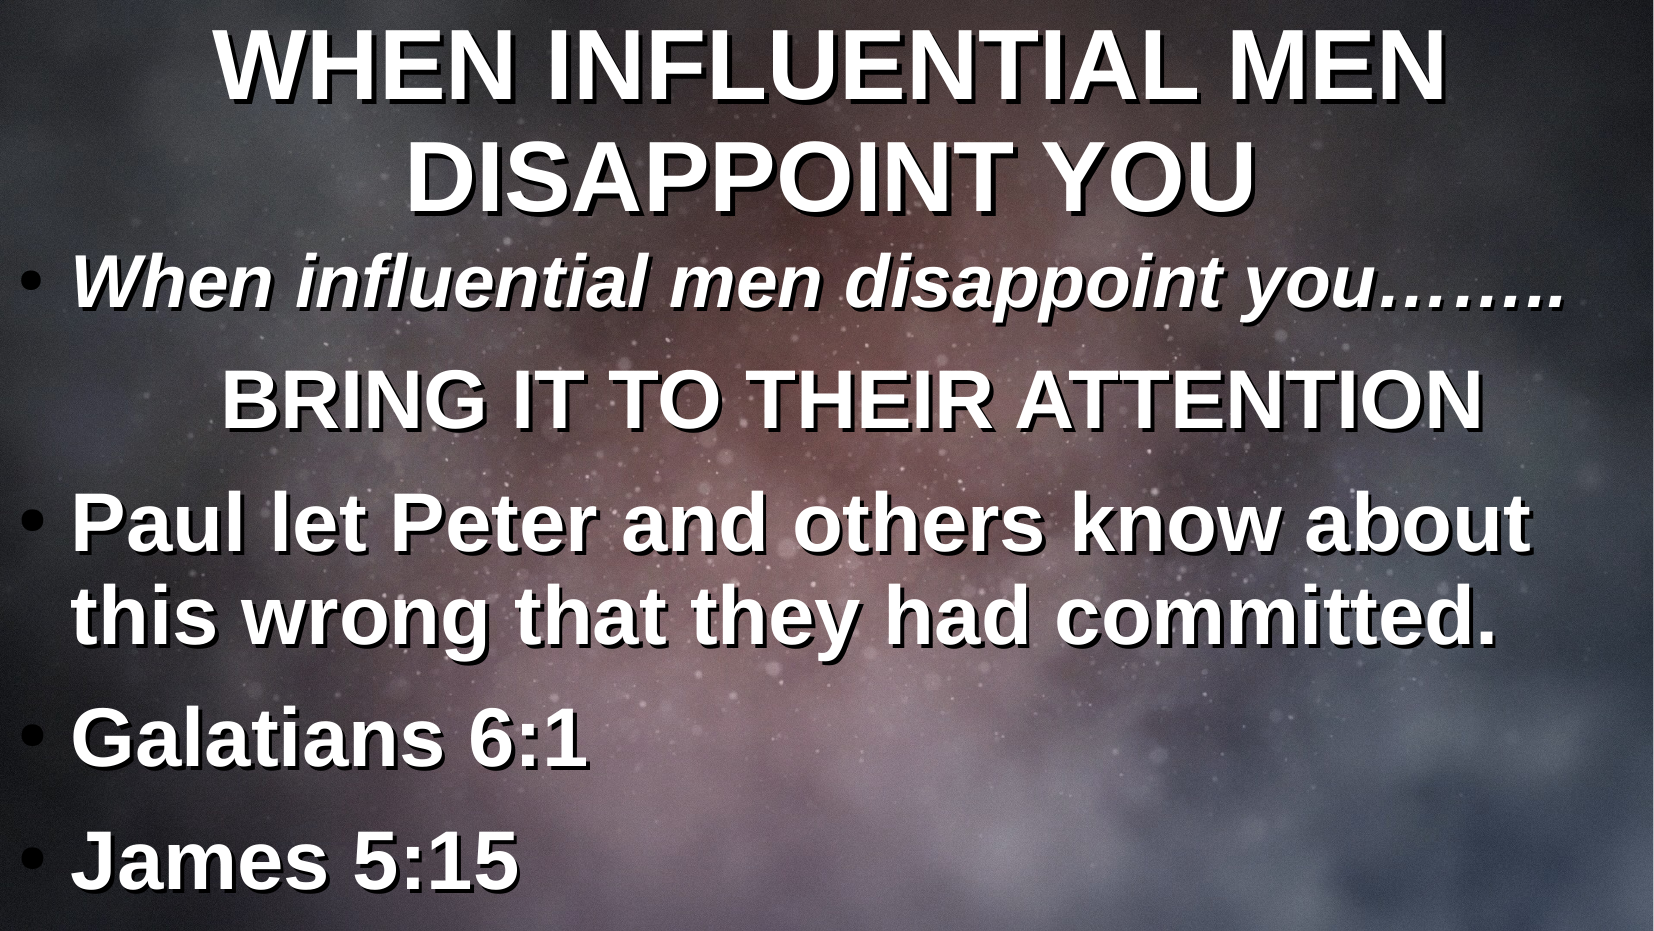

# WHEN INFLUENTIAL MEN DISAPPOINT YOU
When influential men disappoint you……..
BRING IT TO THEIR ATTENTION
Paul let Peter and others know about this wrong that they had committed.
Galatians 6:1
James 5:15